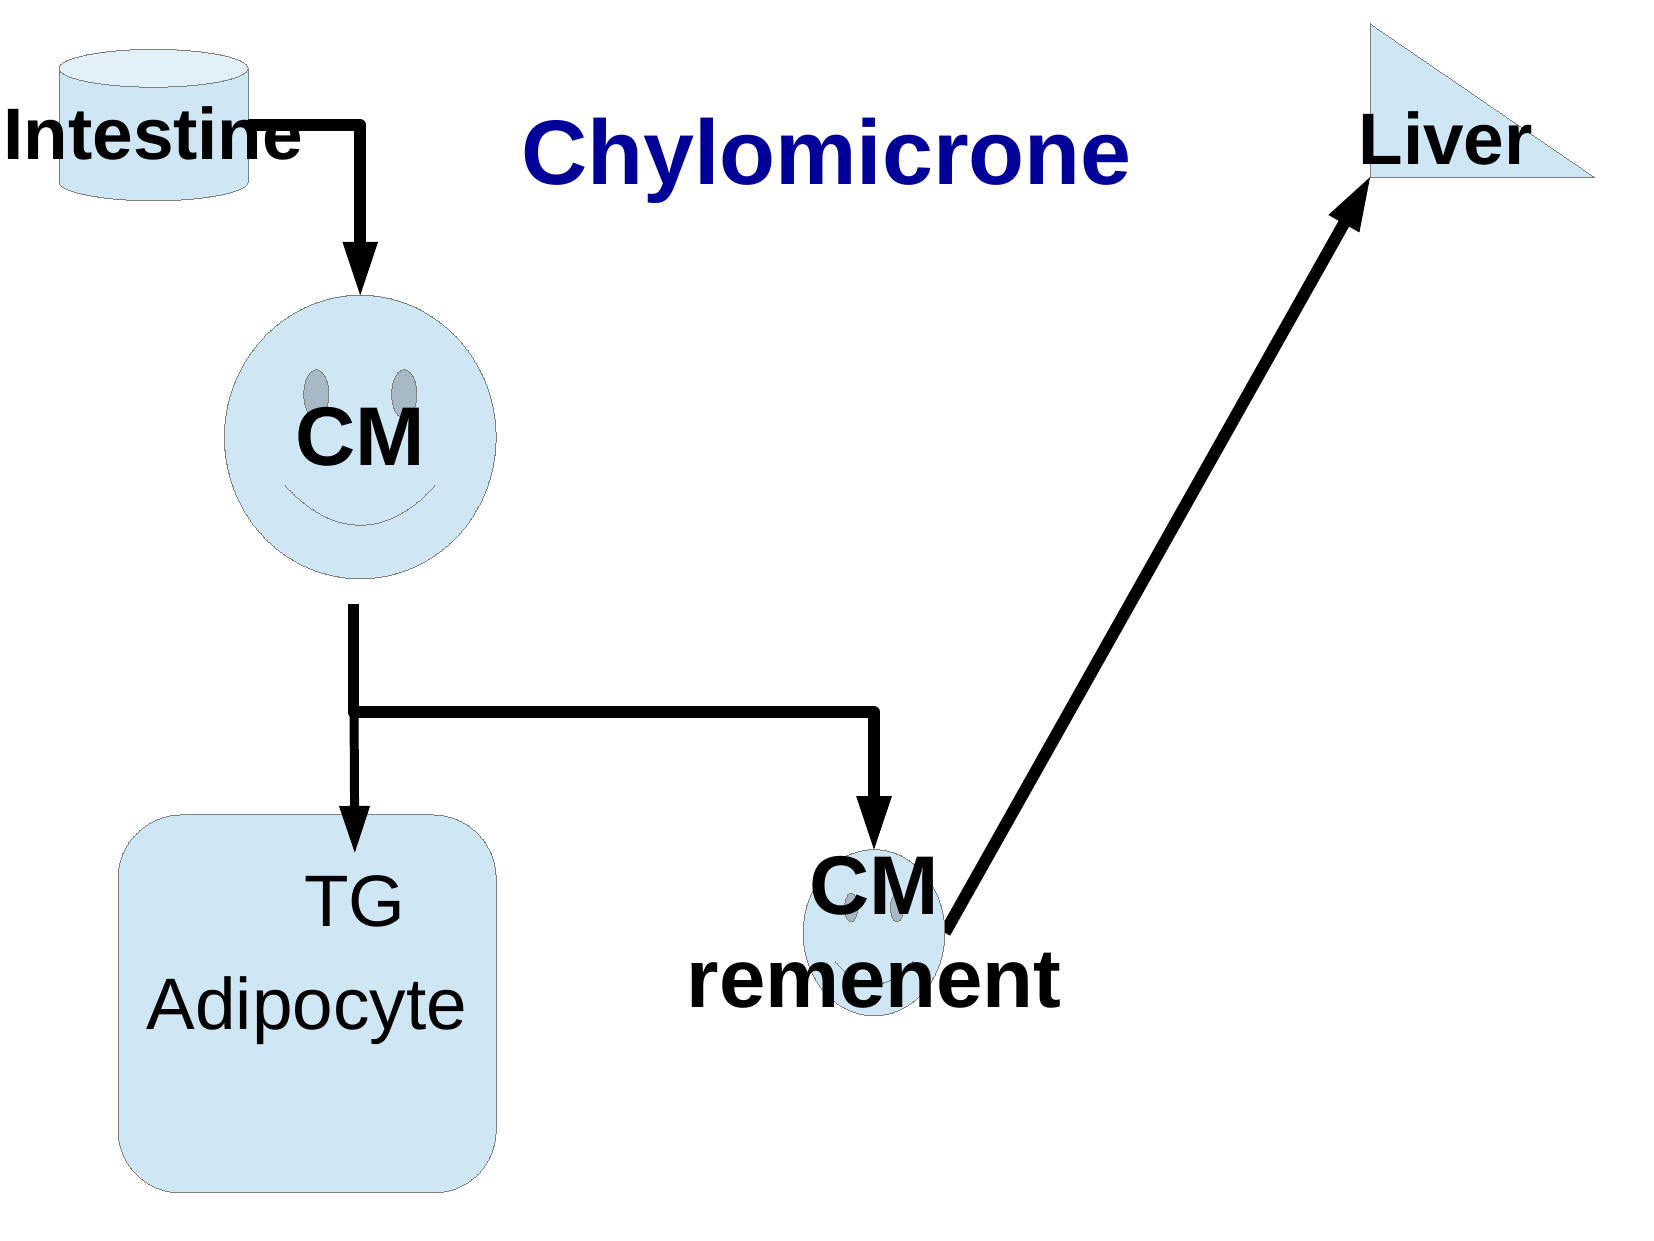

Liver
Intestine
# Chylomicrone
CM
Adipocyte
CM
remenent
TG